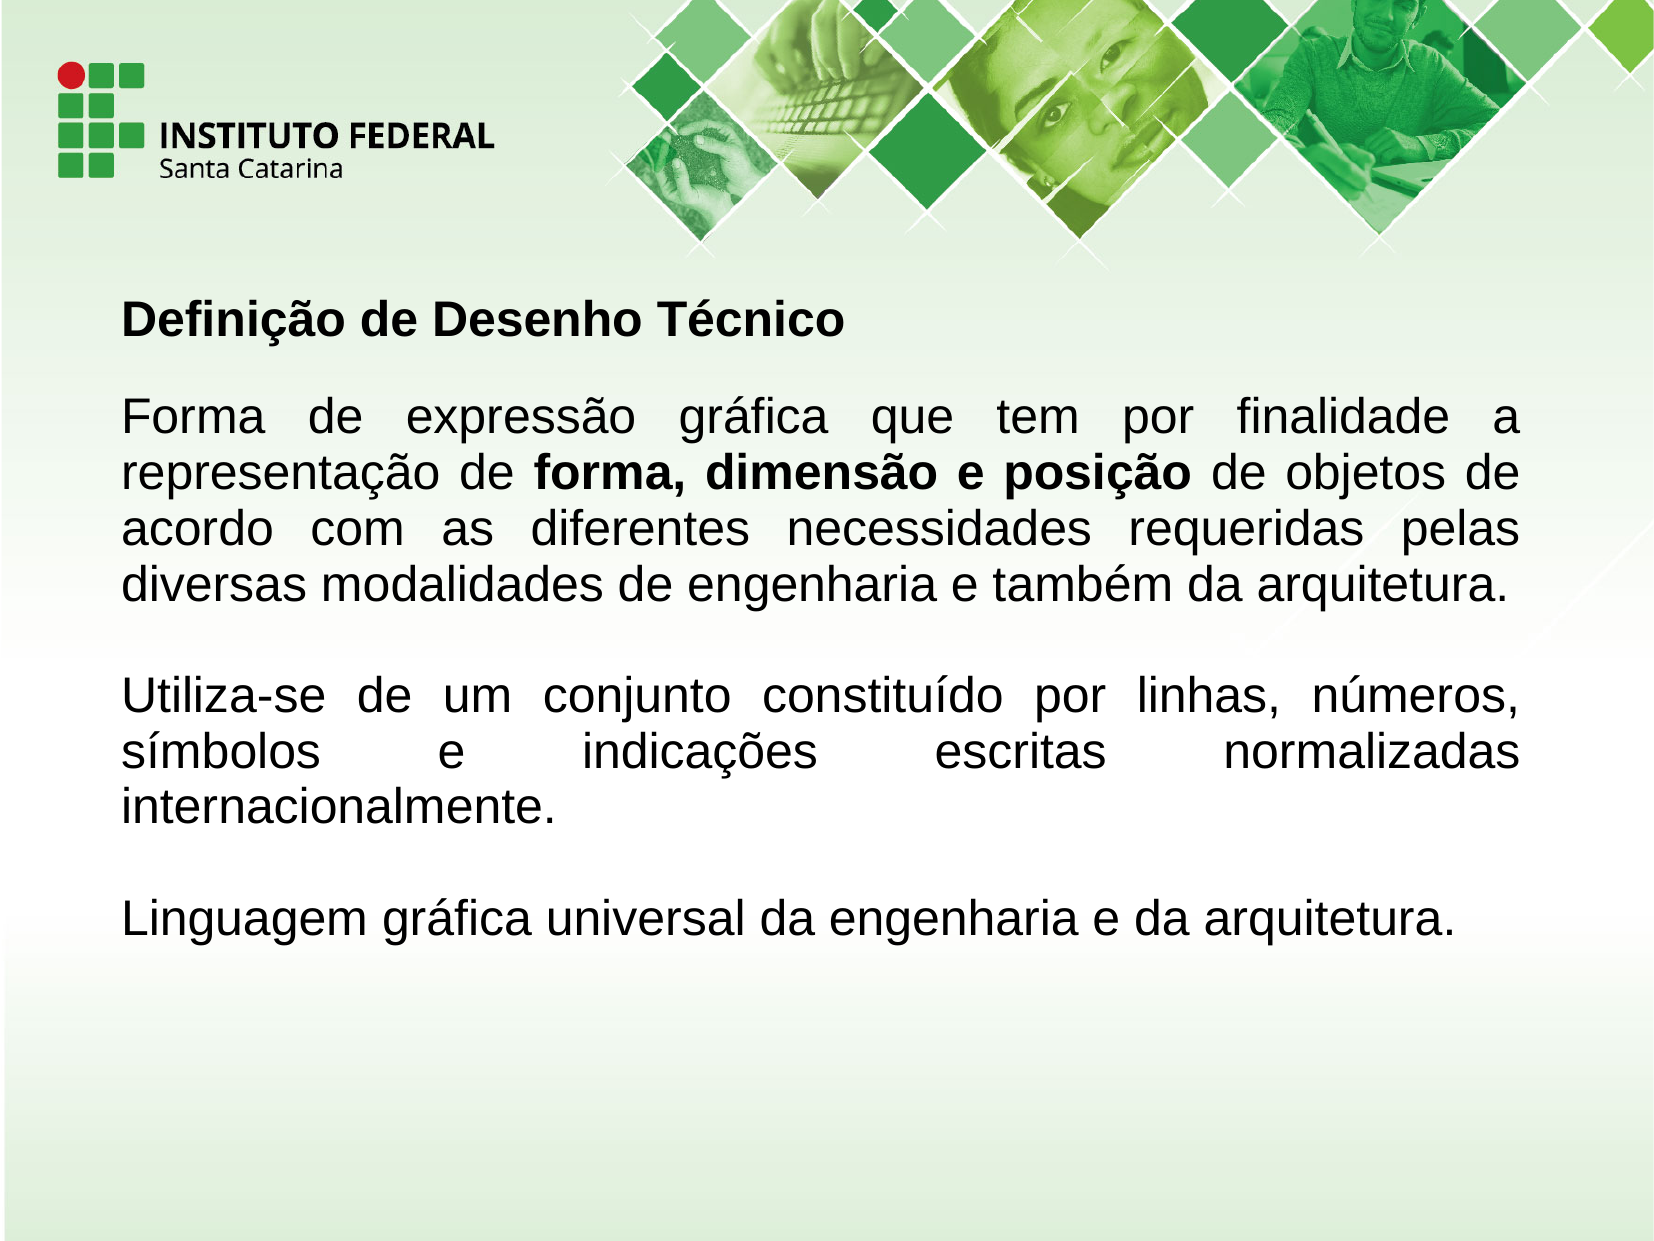

Definição de Desenho Técnico
Forma de expressão gráfica que tem por finalidade a representação de forma, dimensão e posição de objetos de acordo com as diferentes necessidades requeridas pelas diversas modalidades de engenharia e também da arquitetura.
Utiliza-se de um conjunto constituído por linhas, números, símbolos e indicações escritas normalizadas internacionalmente.
Linguagem gráfica universal da engenharia e da arquitetura.